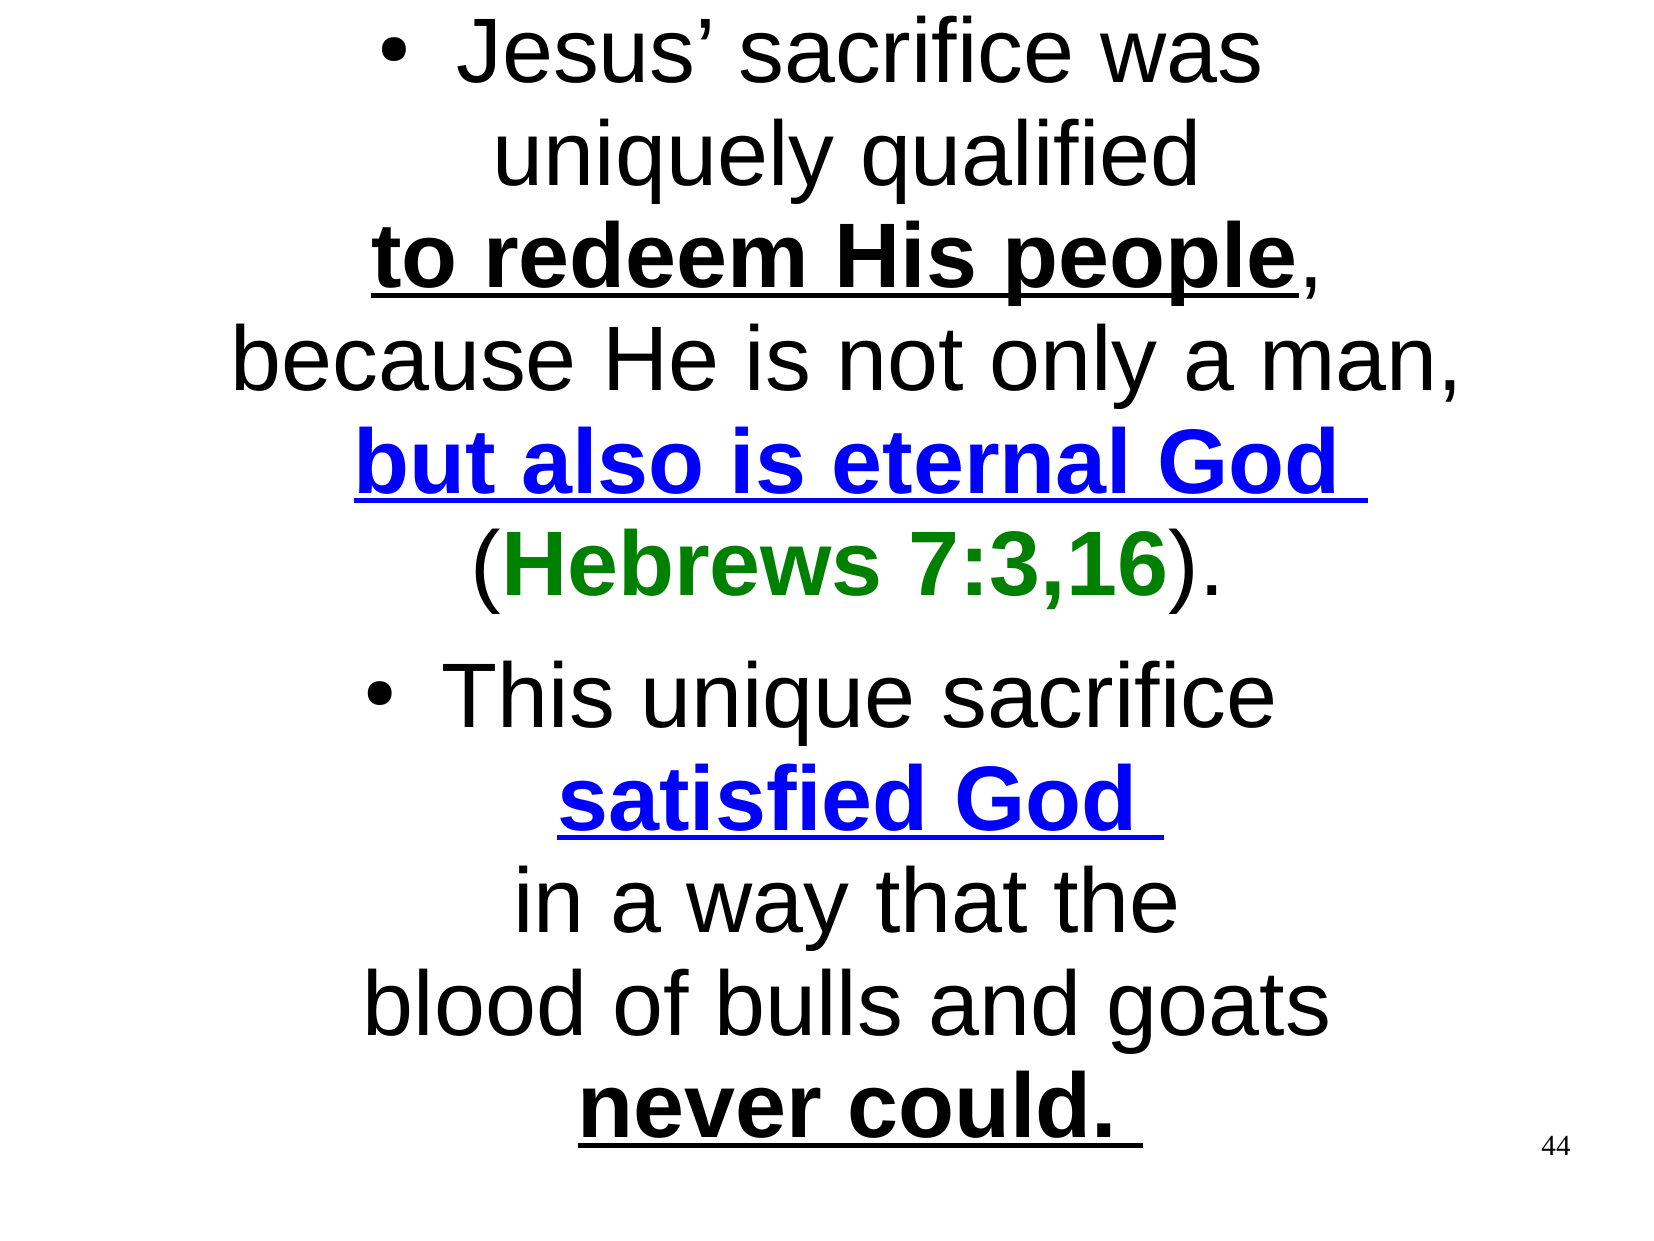

# Jesus’ sacrifice was uniquely qualified to redeem His people, because He is not only a man, but also is eternal God (Hebrews 7:3,16).
 This unique sacrifice
satisfied God
in a way that the
blood of bulls and goats
never could.
44